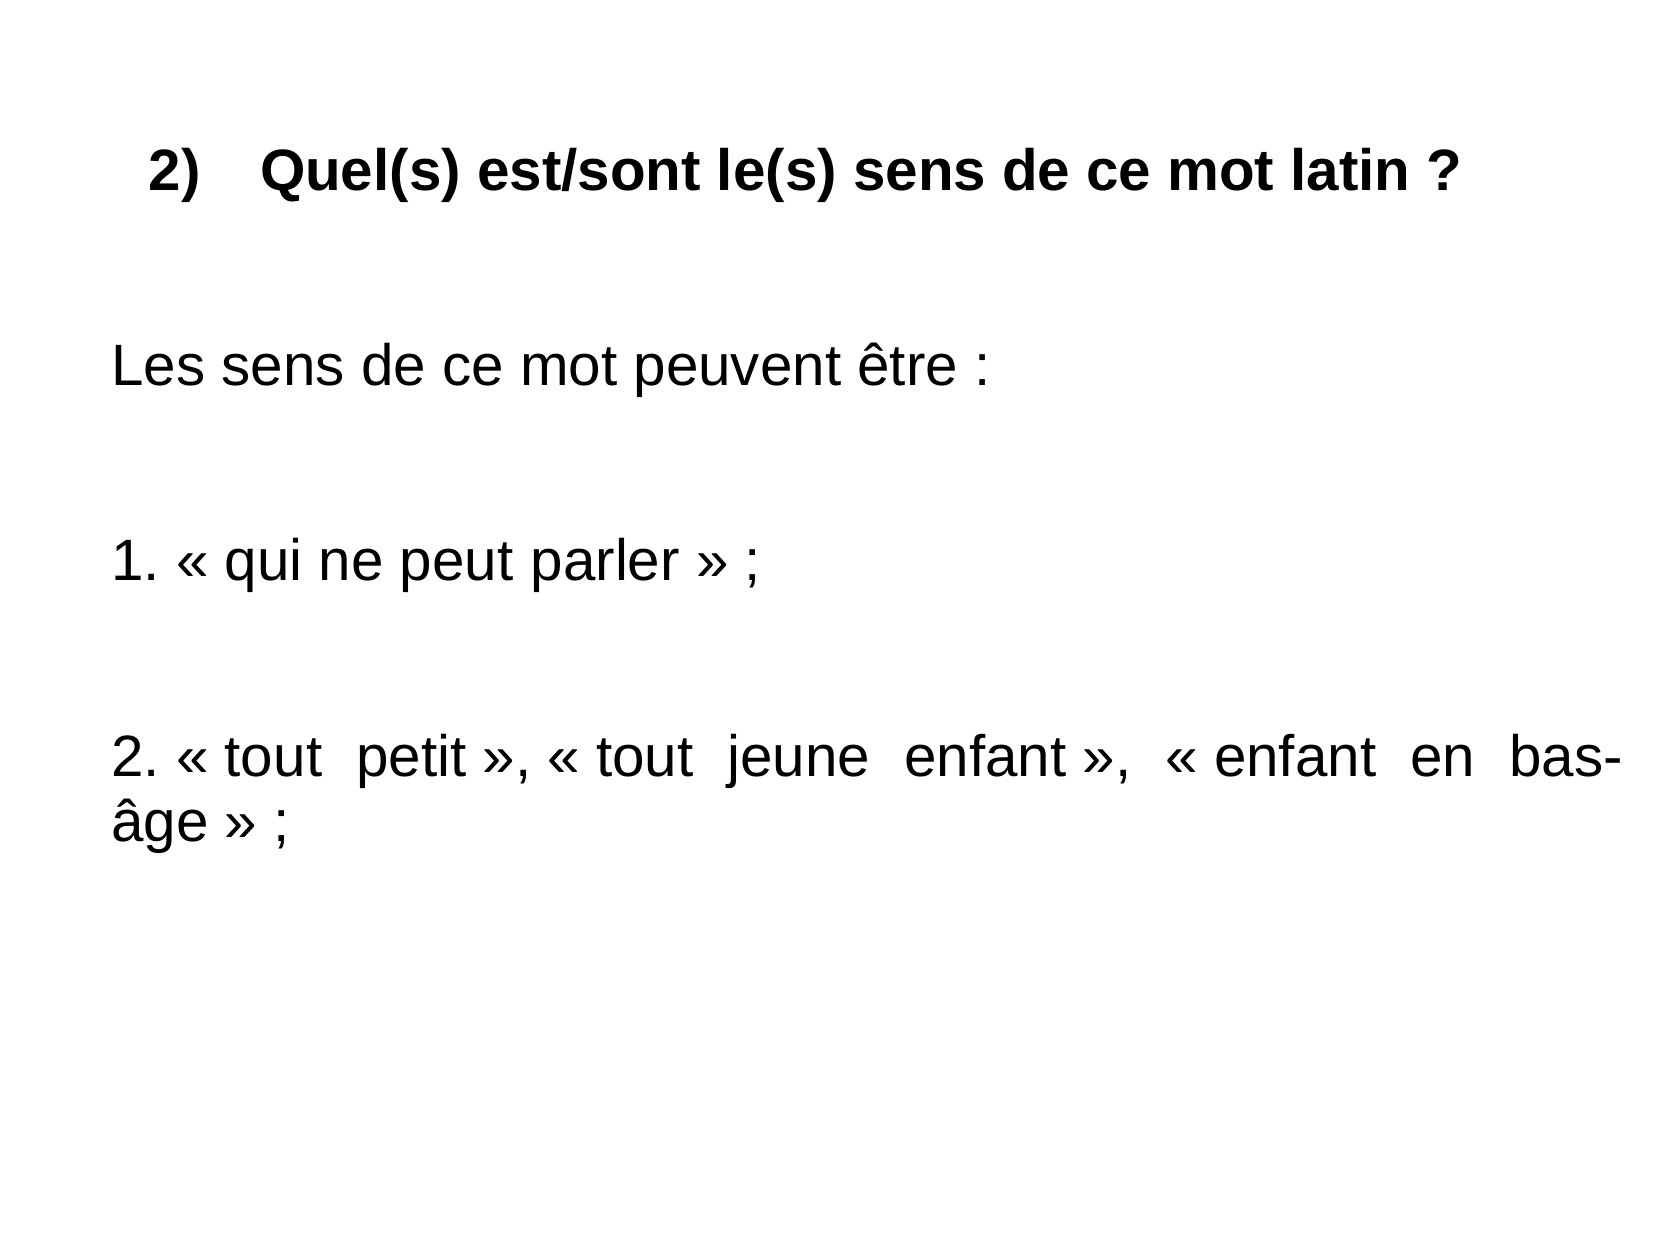

2)	Quel(s) est/sont le(s) sens de ce mot latin ?
Les sens de ce mot peuvent être :
1. « qui ne peut parler » ;
2. « tout petit », « tout jeune enfant », « enfant en bas-âge » ;